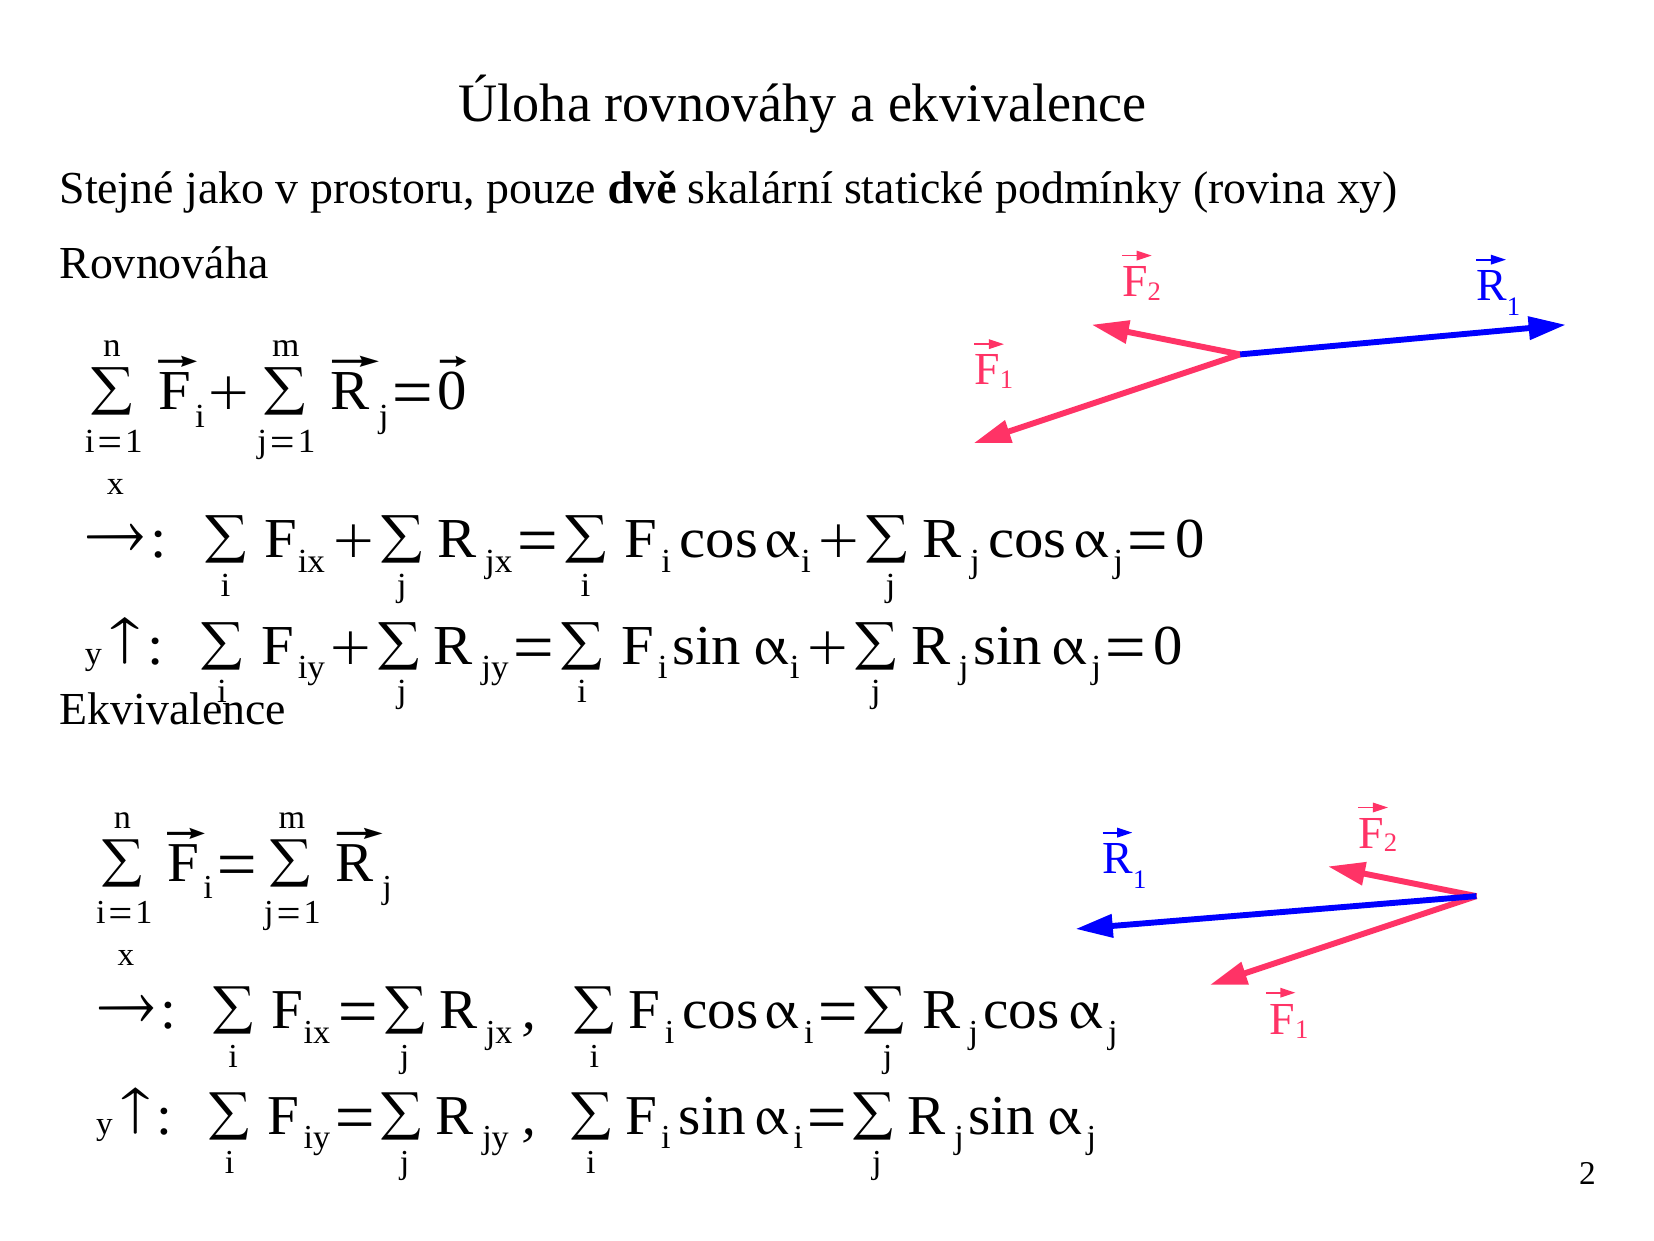

# Úloha rovnováhy a ekvivalence
Stejné jako v prostoru, pouze dvě skalární statické podmínky (rovina xy)
Rovnováha
Ekvivalence
F2
R1
F1
F2
R1
F1
2